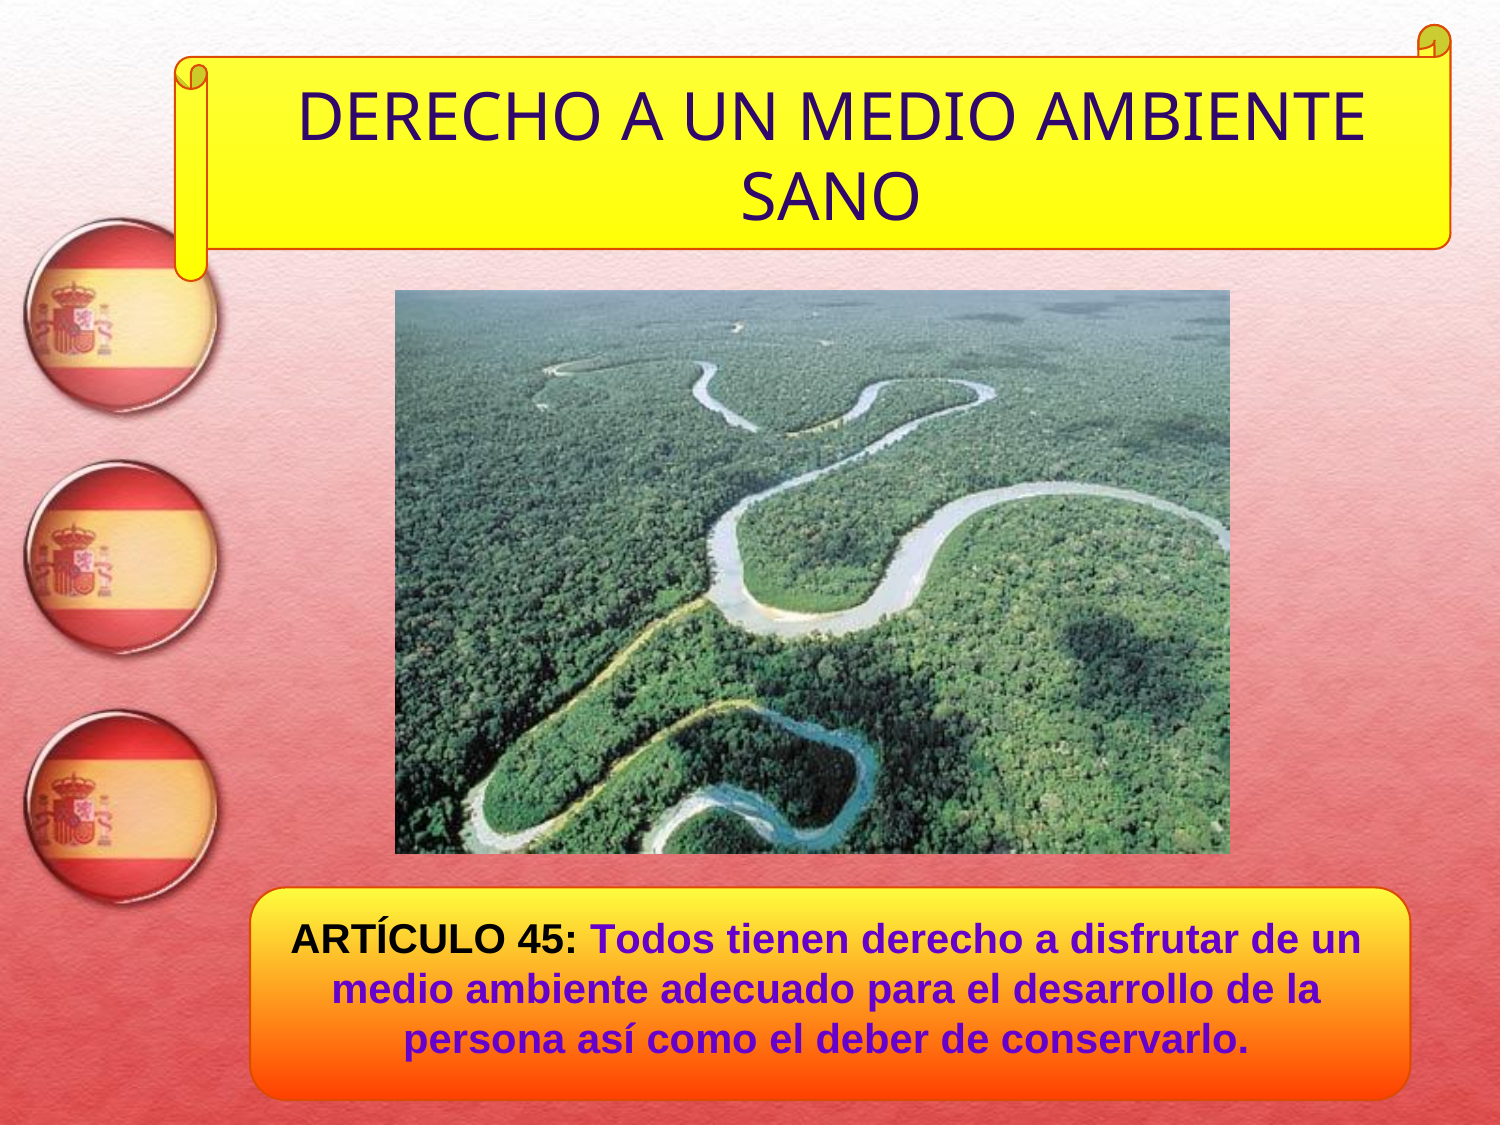

DERECHO A UN MEDIO AMBIENTE SANO
ARTÍCULO 45: Todos tienen derecho a disfrutar de un medio ambiente adecuado para el desarrollo de la persona así como el deber de conservarlo.
36